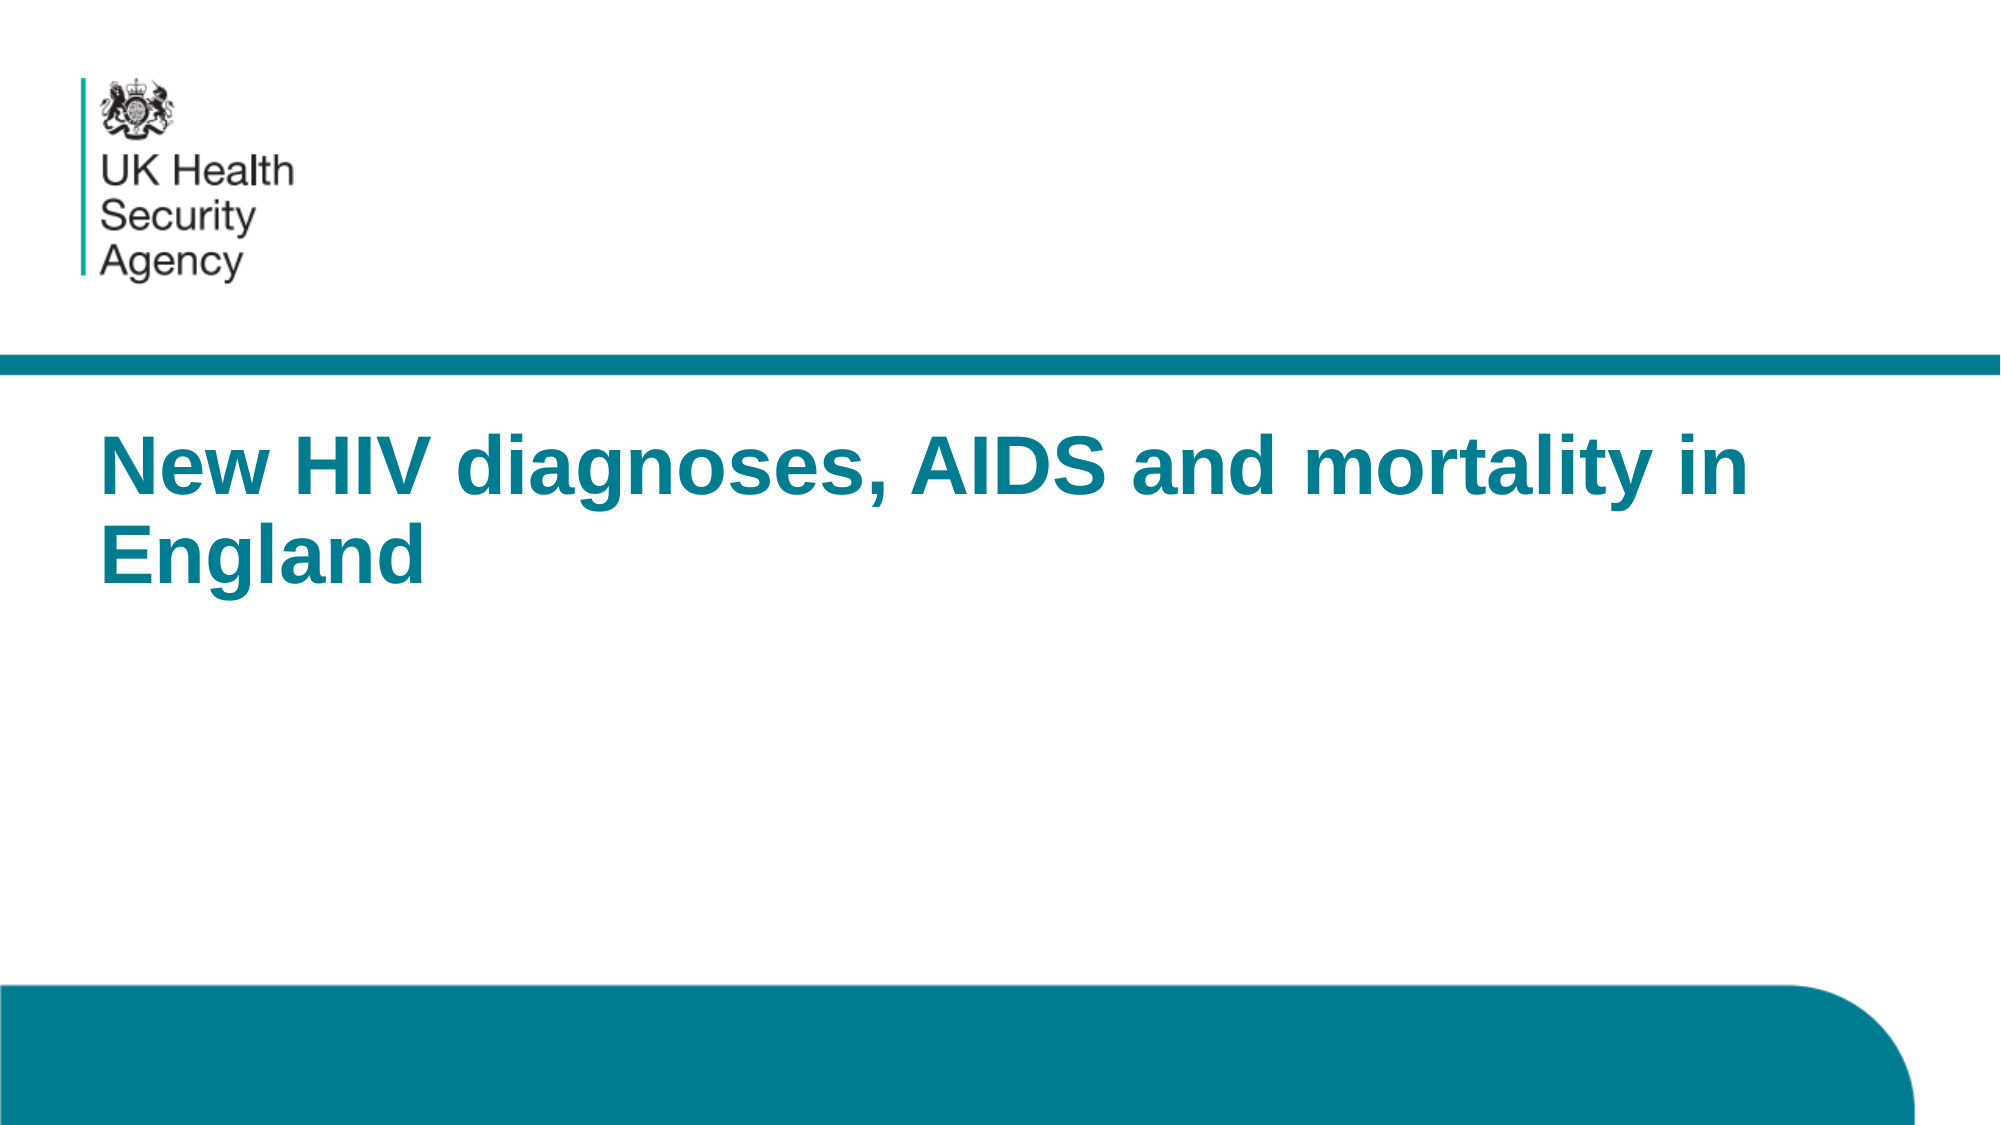

# New HIV diagnoses, AIDS and mortality in England
25
HIV in England: 2023 Slide Set (version 1.0, published 3 October 2023)